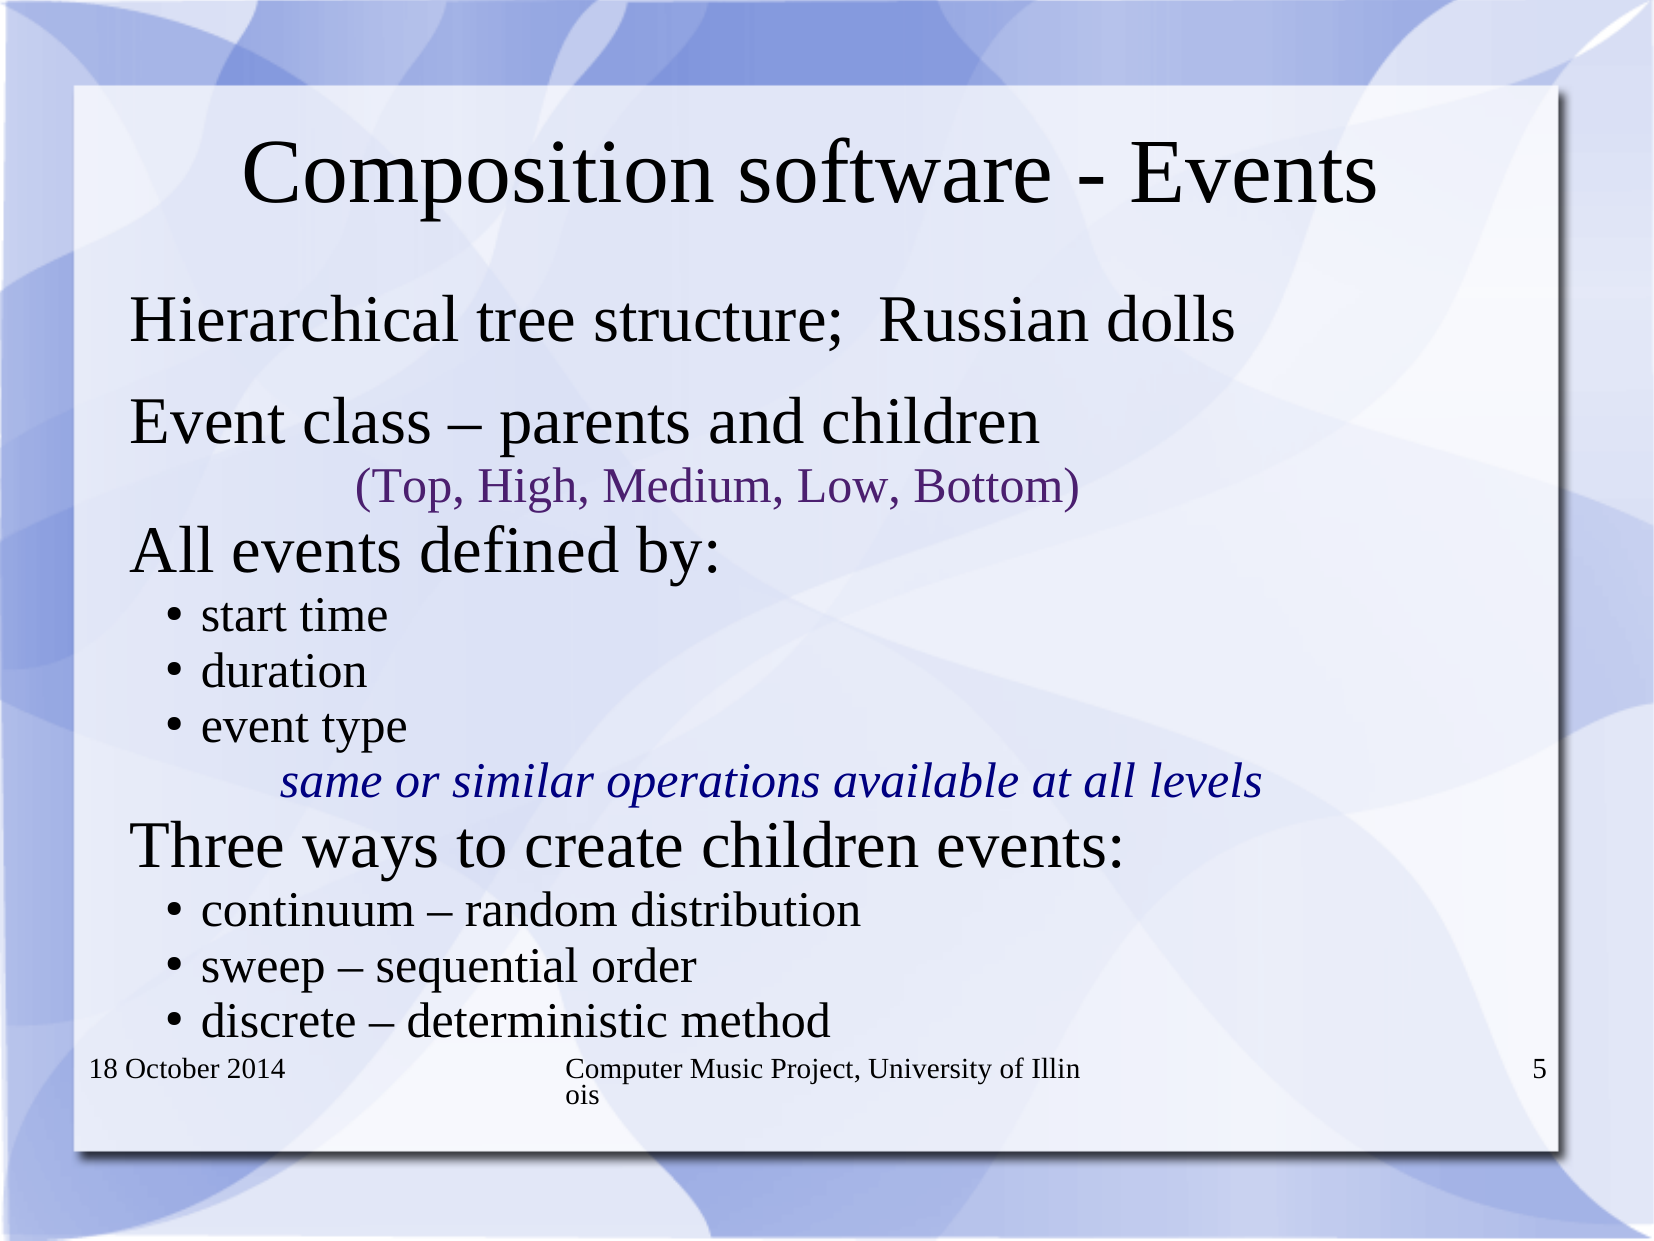

# Composition software - Events
Hierarchical tree structure; Russian dolls
Event class – parents and children
			(Top, High, Medium, Low, Bottom)
All events defined by:
start time
duration
event type
		same or similar operations available at all levels
Three ways to create children events:
continuum – random distribution
sweep – sequential order
discrete – deterministic method
18 October 2014
Computer Music Project, University of Illinois
5